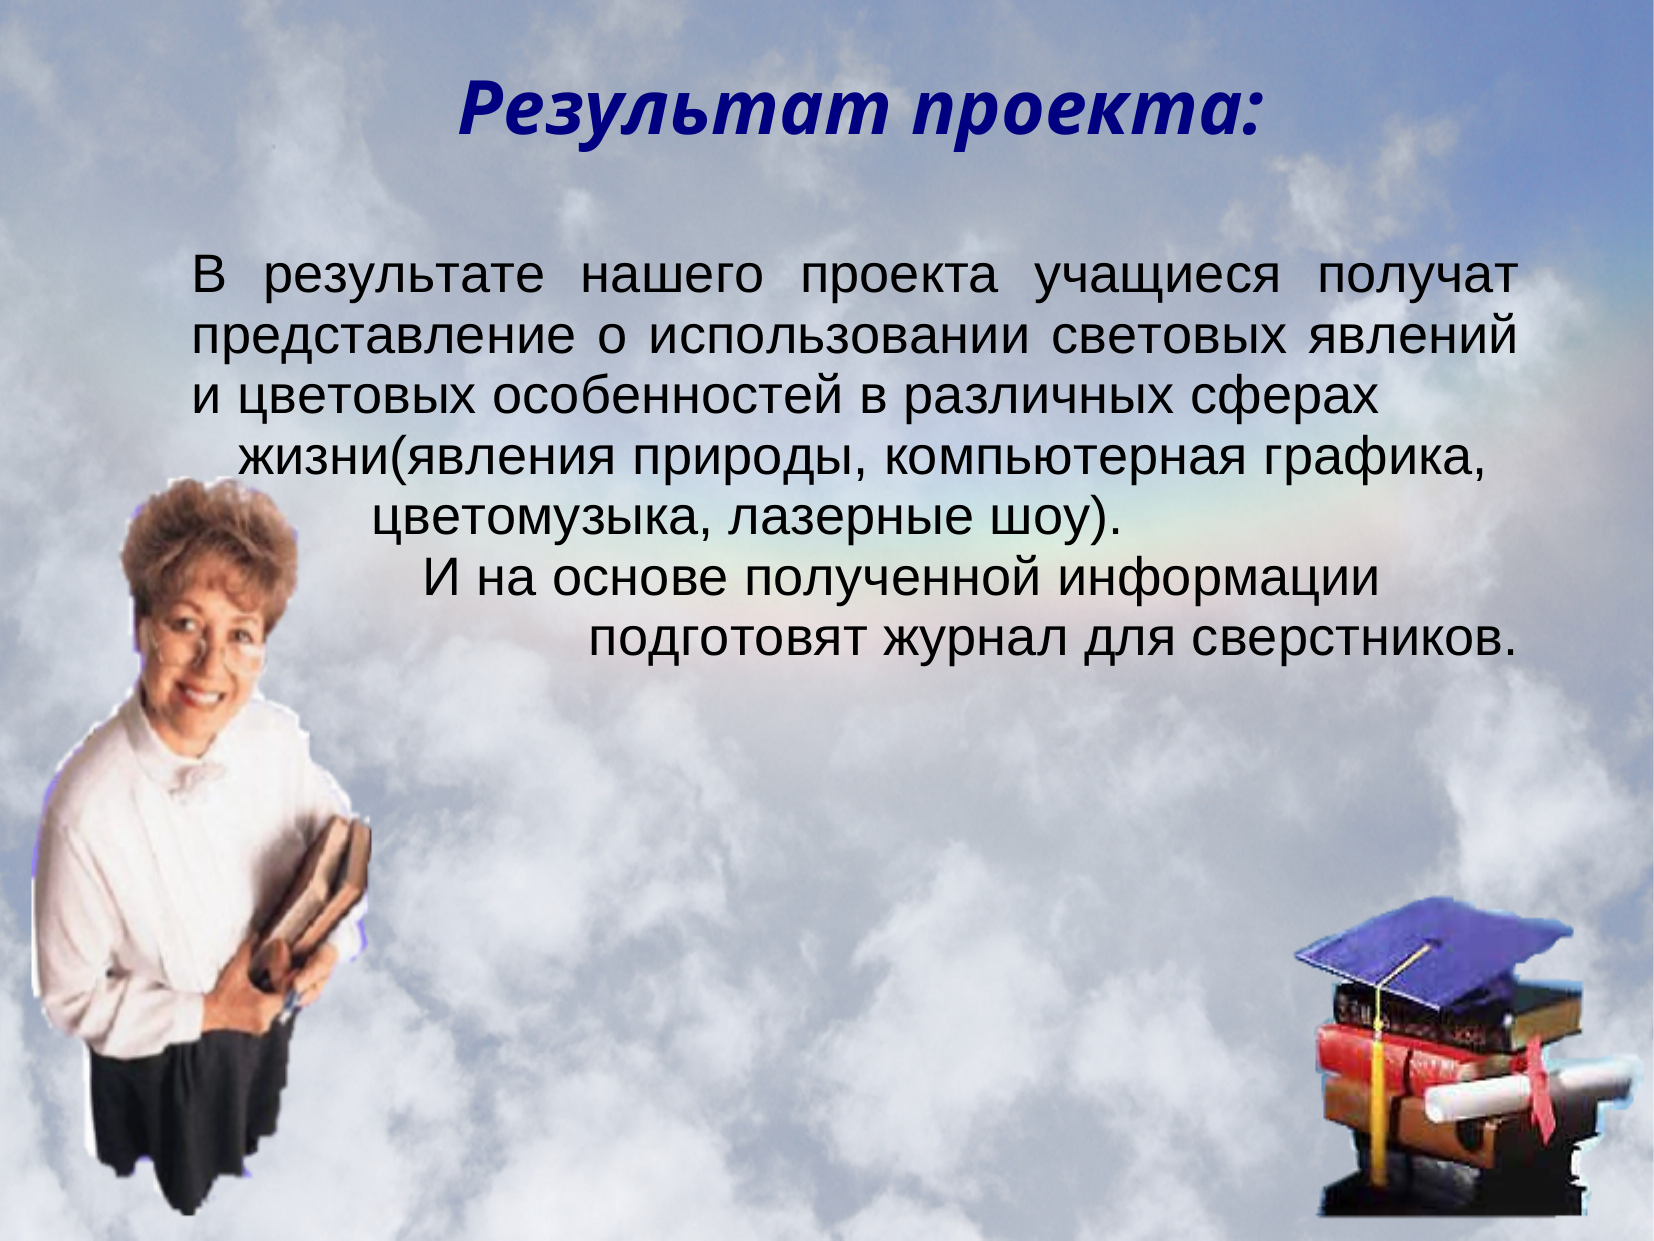

Результат проекта:
В результате нашего проекта учащиеся получат представление о использовании световых явлений и цветовых особенностей в различных сферах жизни(явления природы, компьютерная графика, цветомузыка, лазерные шоу).
 И на основе полученной информации подготовят журнал для сверстников.